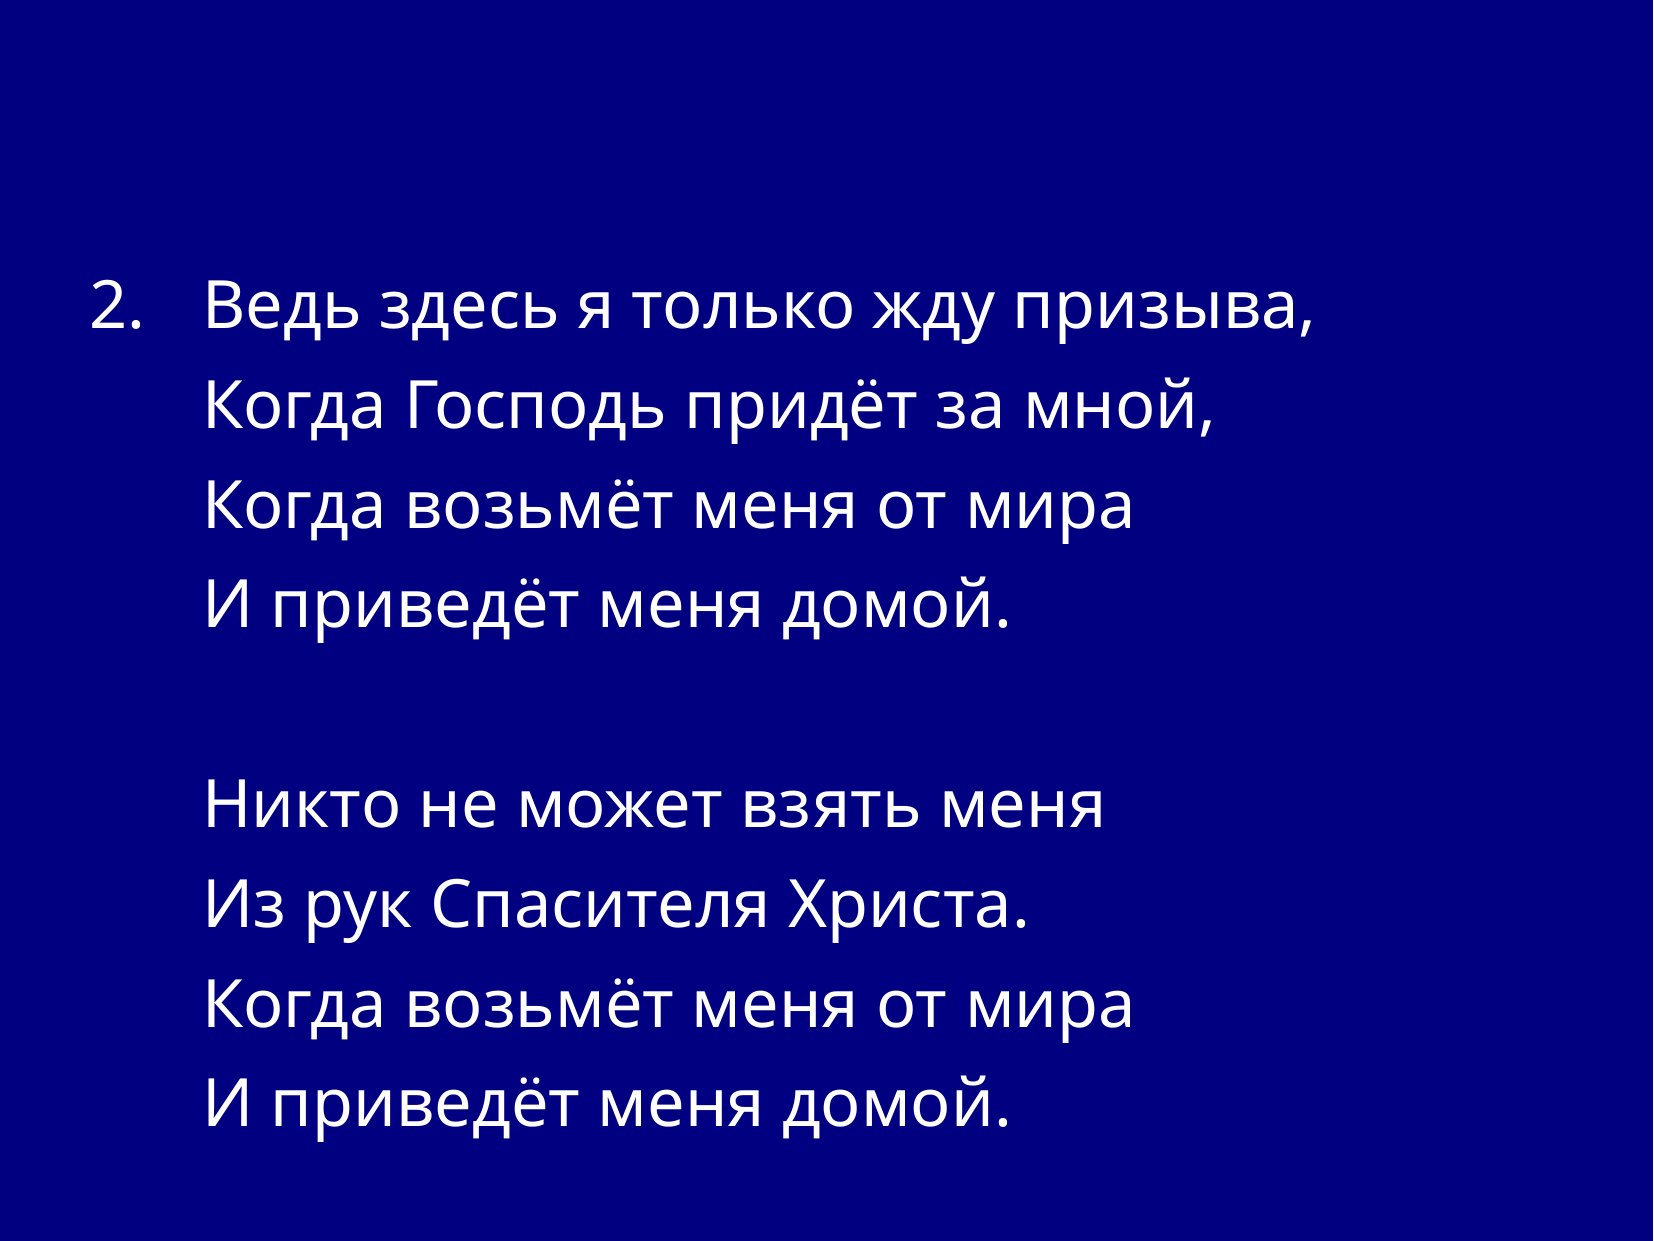

2.	Ведь здесь я только жду призыва,
	Когда Господь придёт за мной,
	Когда возьмёт меня от мира
	И приведёт меня домой.
	Никто не может взять меня
	Из рук Спасителя Христа.
	Когда возьмёт меня от мира
	И приведёт меня домой.